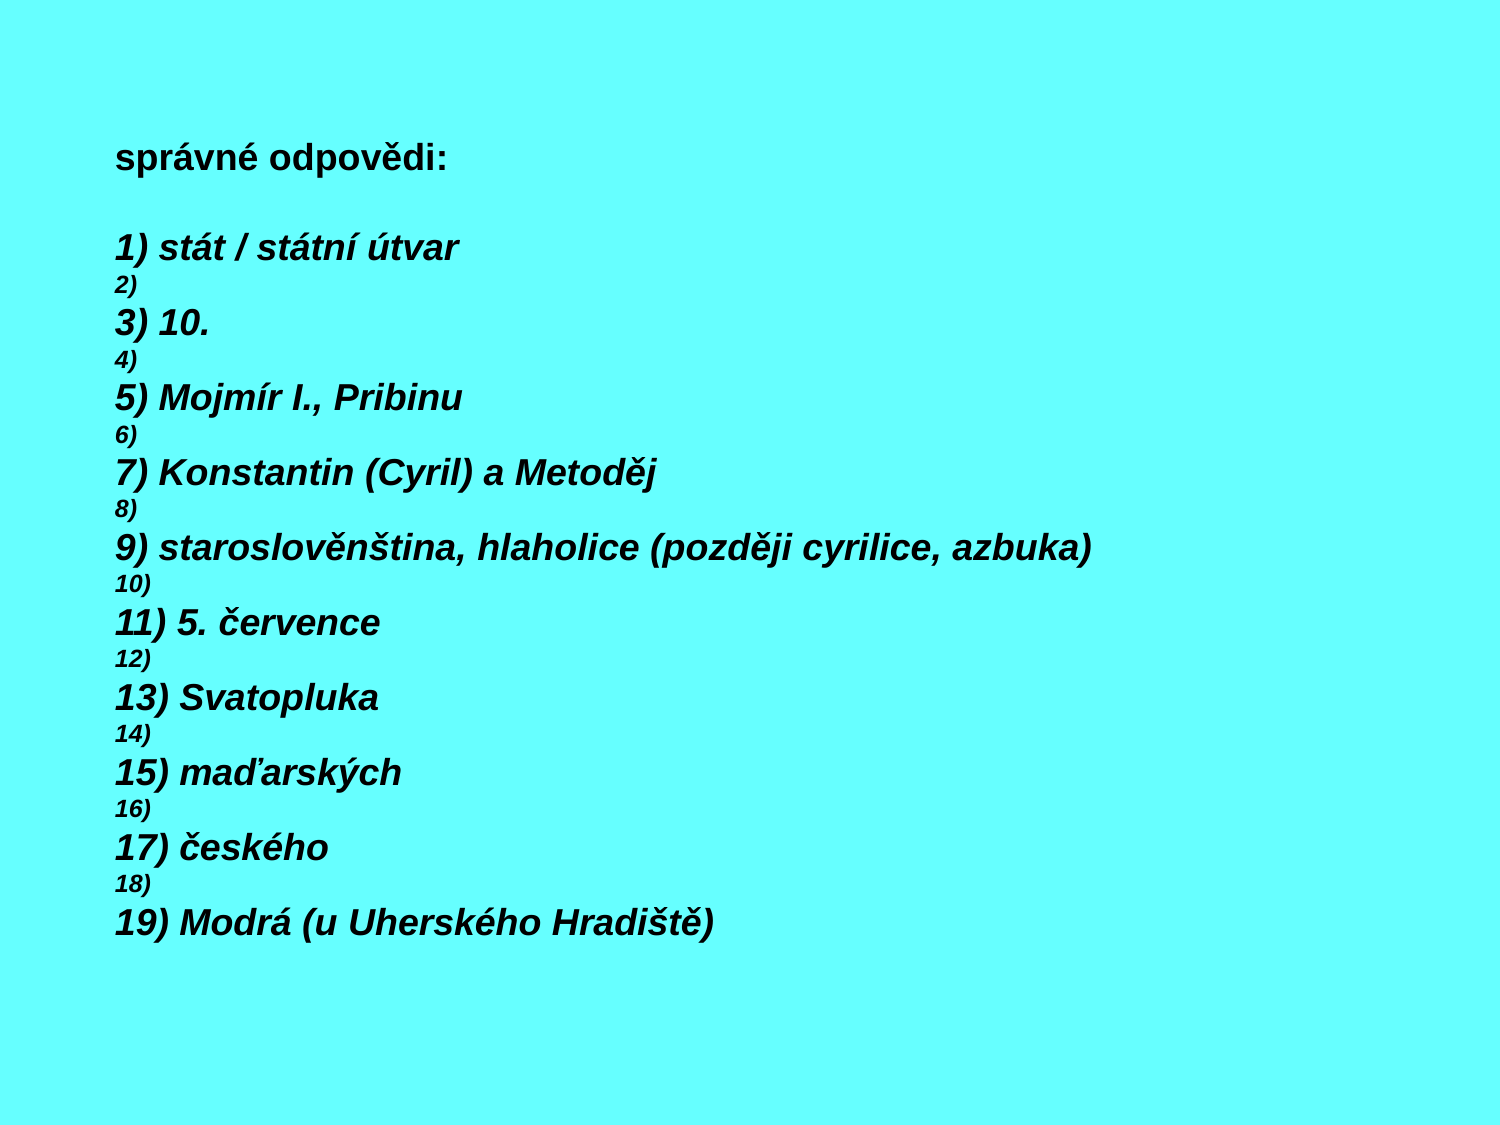

správné odpovědi:
 stát / státní útvar
 10.
 Mojmír I., Pribinu
 Konstantin (Cyril) a Metoděj
 staroslověnština, hlaholice (později cyrilice, azbuka)
 5. července
 Svatopluka
 maďarských
 českého
 Modrá (u Uherského Hradiště)